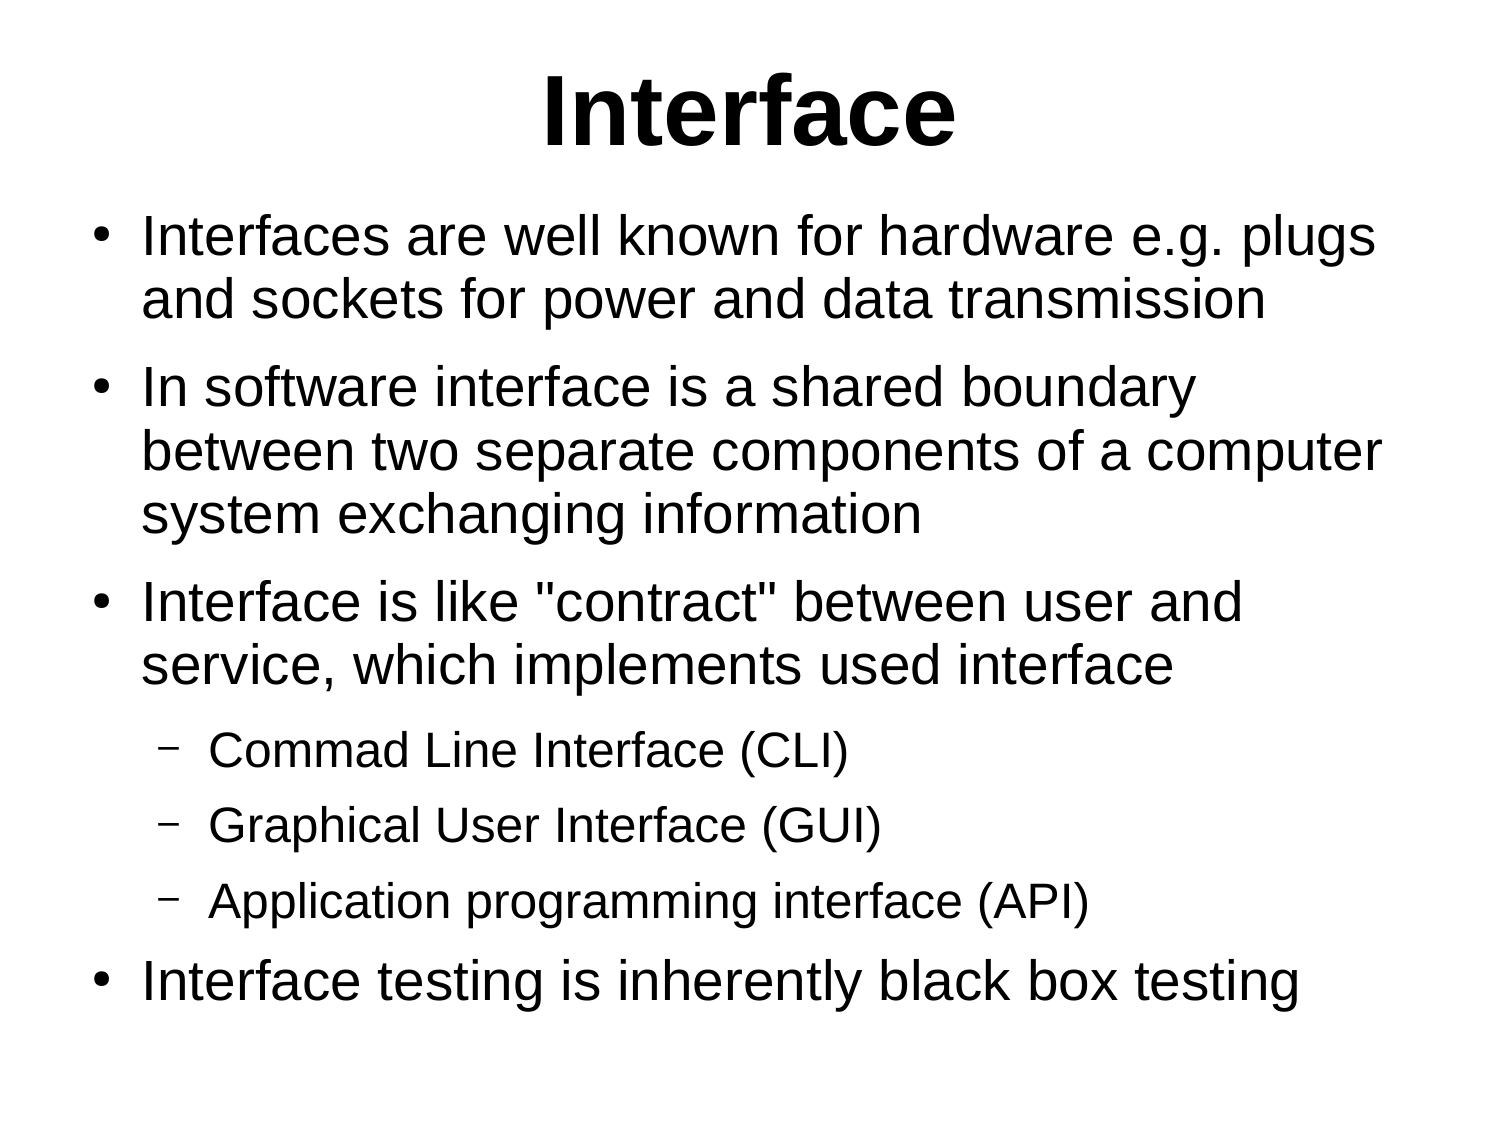

# Interface
Interfaces are well known for hardware e.g. plugs and sockets for power and data transmission
In software interface is a shared boundary between two separate components of a computer system exchanging information
Interface is like "contract" between user and service, which implements used interface
Commad Line Interface (CLI)
Graphical User Interface (GUI)
Application programming interface (API)
Interface testing is inherently black box testing